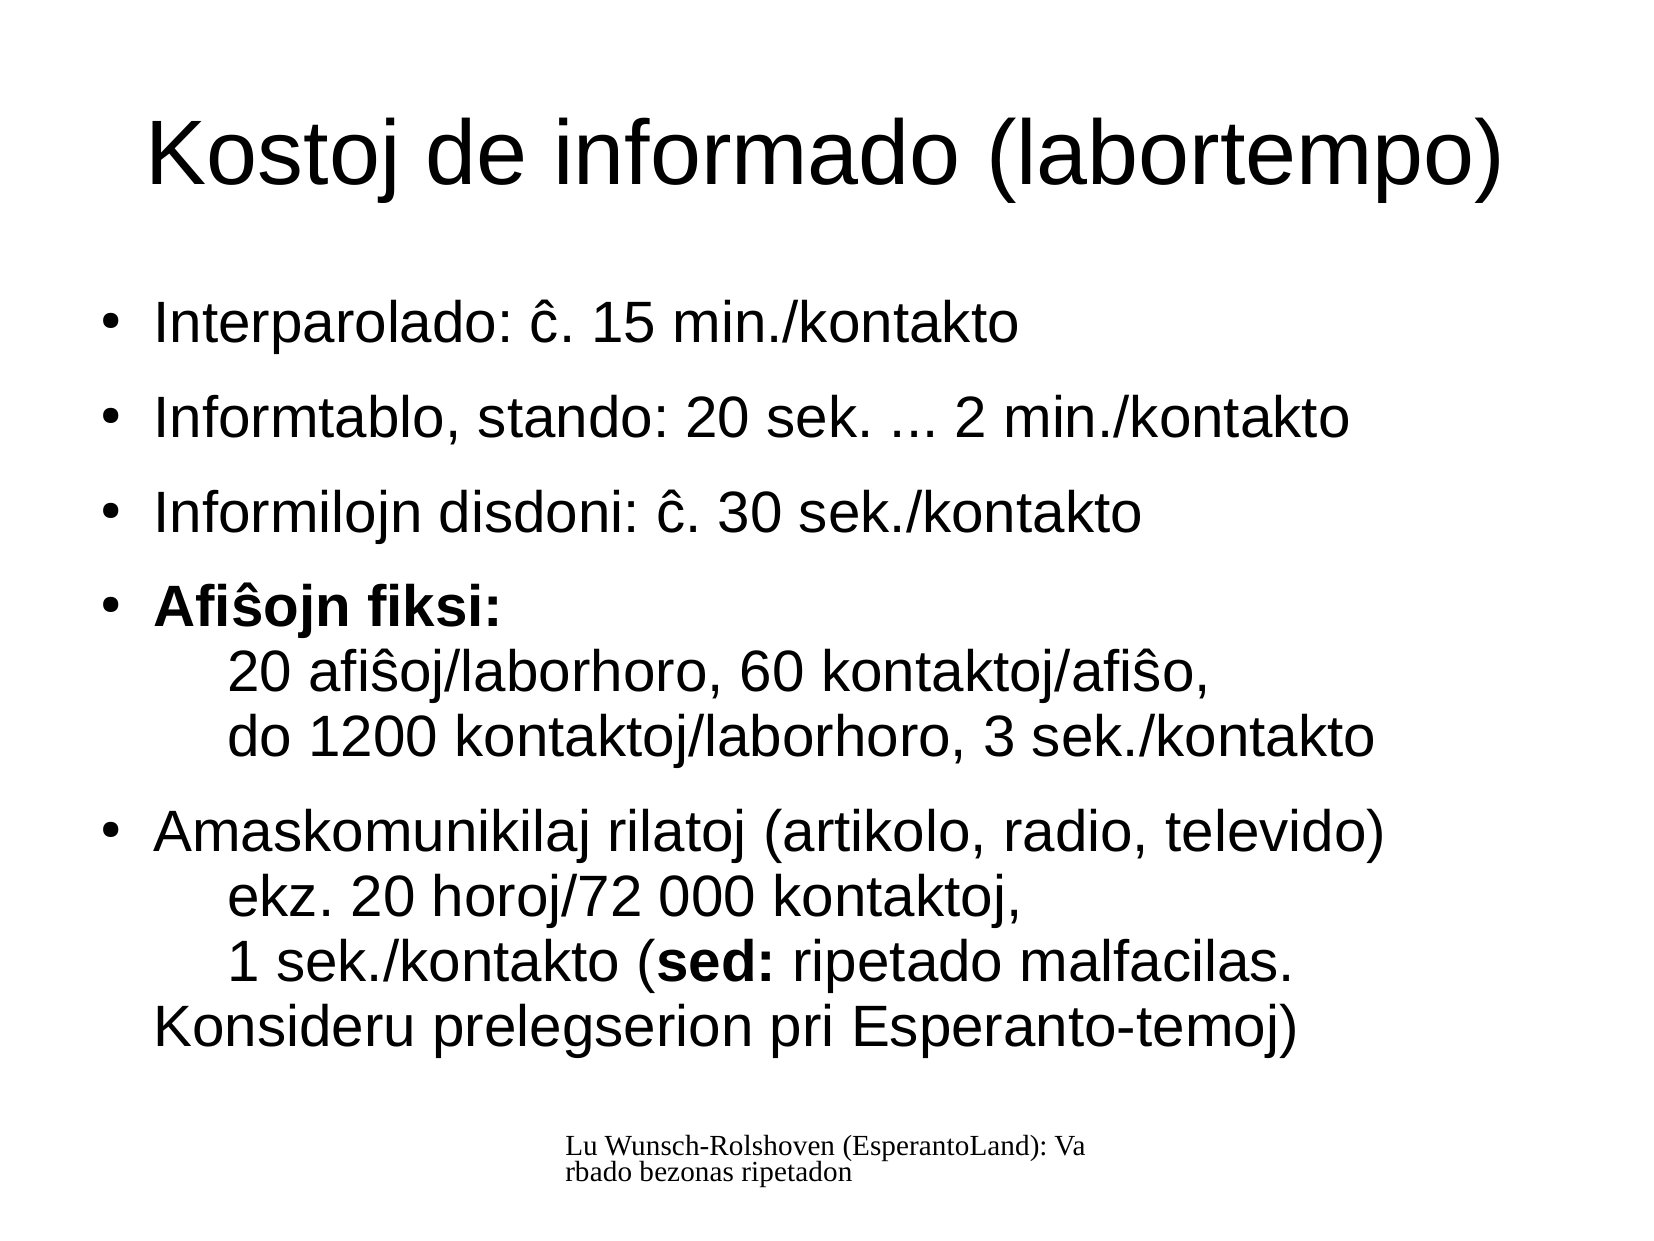

# Kostoj de informado (labortempo)
Interparolado: ĉ. 15 min./kontakto
Informtablo, stando: 20 sek. ... 2 min./kontakto
Informilojn disdoni: ĉ. 30 sek./kontakto
Afiŝojn fiksi:
	20 afiŝoj/laborhoro, 60 kontaktoj/afiŝo,
	do 1200 kontaktoj/laborhoro, 3 sek./kontakto
Amaskomunikilaj rilatoj (artikolo, radio, televido)
	ekz. 20 horoj/72 000 kontaktoj,
	1 sek./kontakto (sed: ripetado malfacilas.			Konsideru prelegserion pri Esperanto-temoj)
Lu Wunsch-Rolshoven (EsperantoLand): Varbado bezonas ripetadon